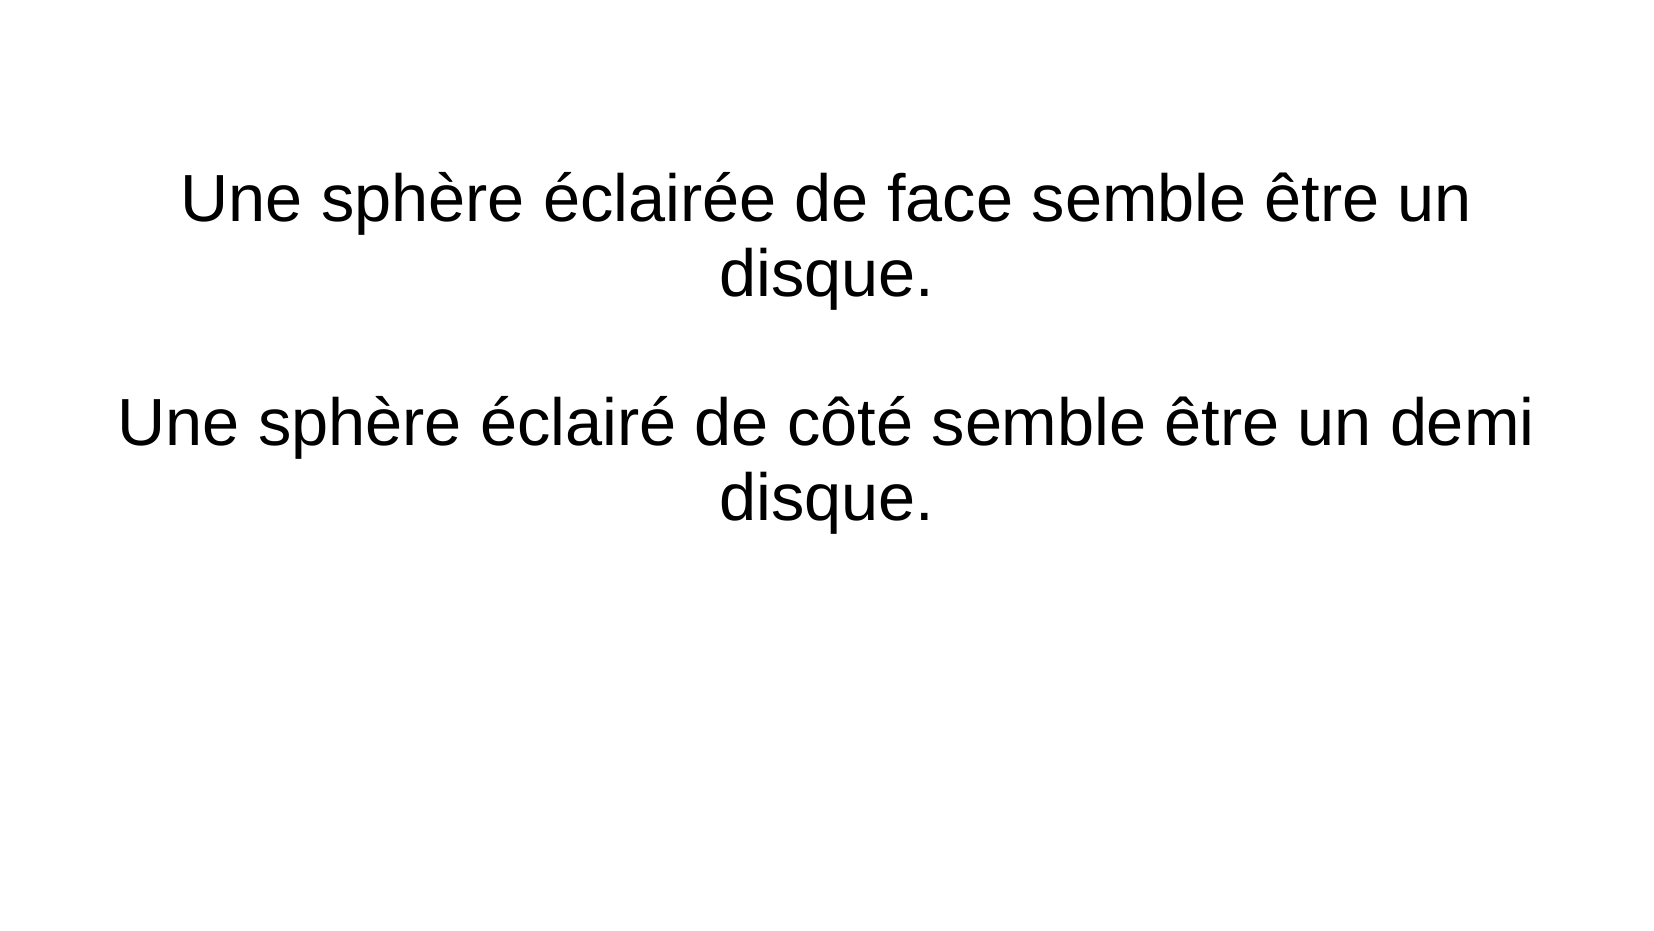

# Une sphère éclairée de face semble être un disque.
Une sphère éclairé de côté semble être un demi disque.